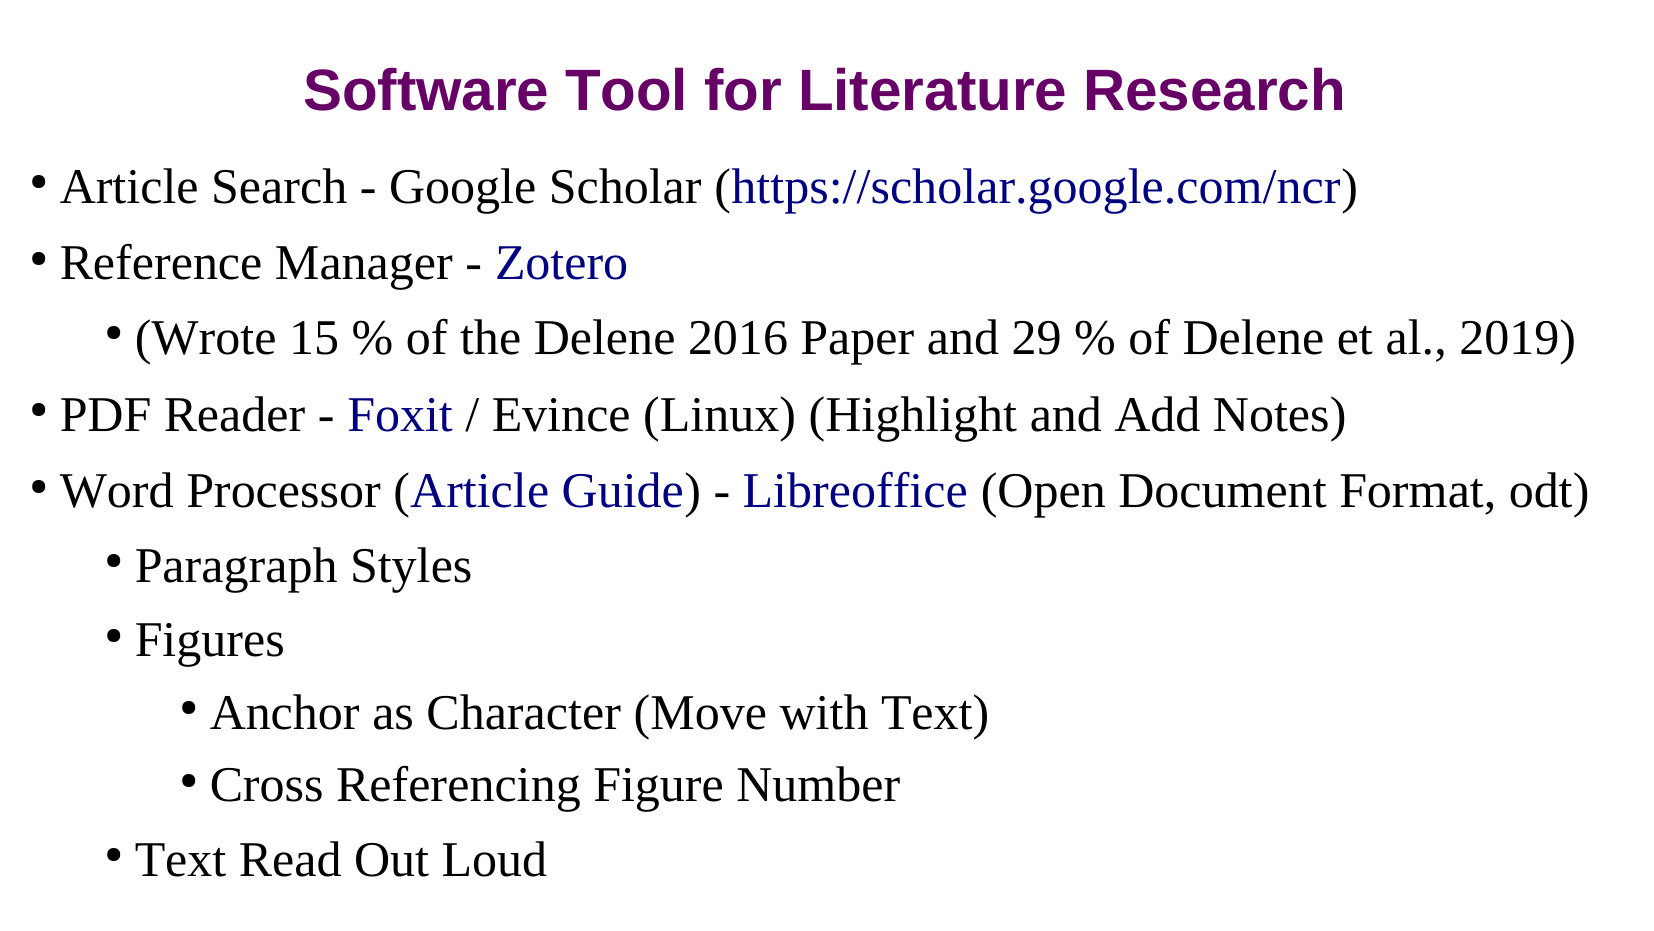

# Software Tool for Literature Research
Article Search - Google Scholar (https://scholar.google.com/ncr)
Reference Manager - Zotero
(Wrote 15 % of the Delene 2016 Paper and 29 % of Delene et al., 2019)
PDF Reader - Foxit / Evince (Linux) (Highlight and Add Notes)
Word Processor (Article Guide) - Libreoffice (Open Document Format, odt)
Paragraph Styles
Figures
Anchor as Character (Move with Text)
Cross Referencing Figure Number
Text Read Out Loud